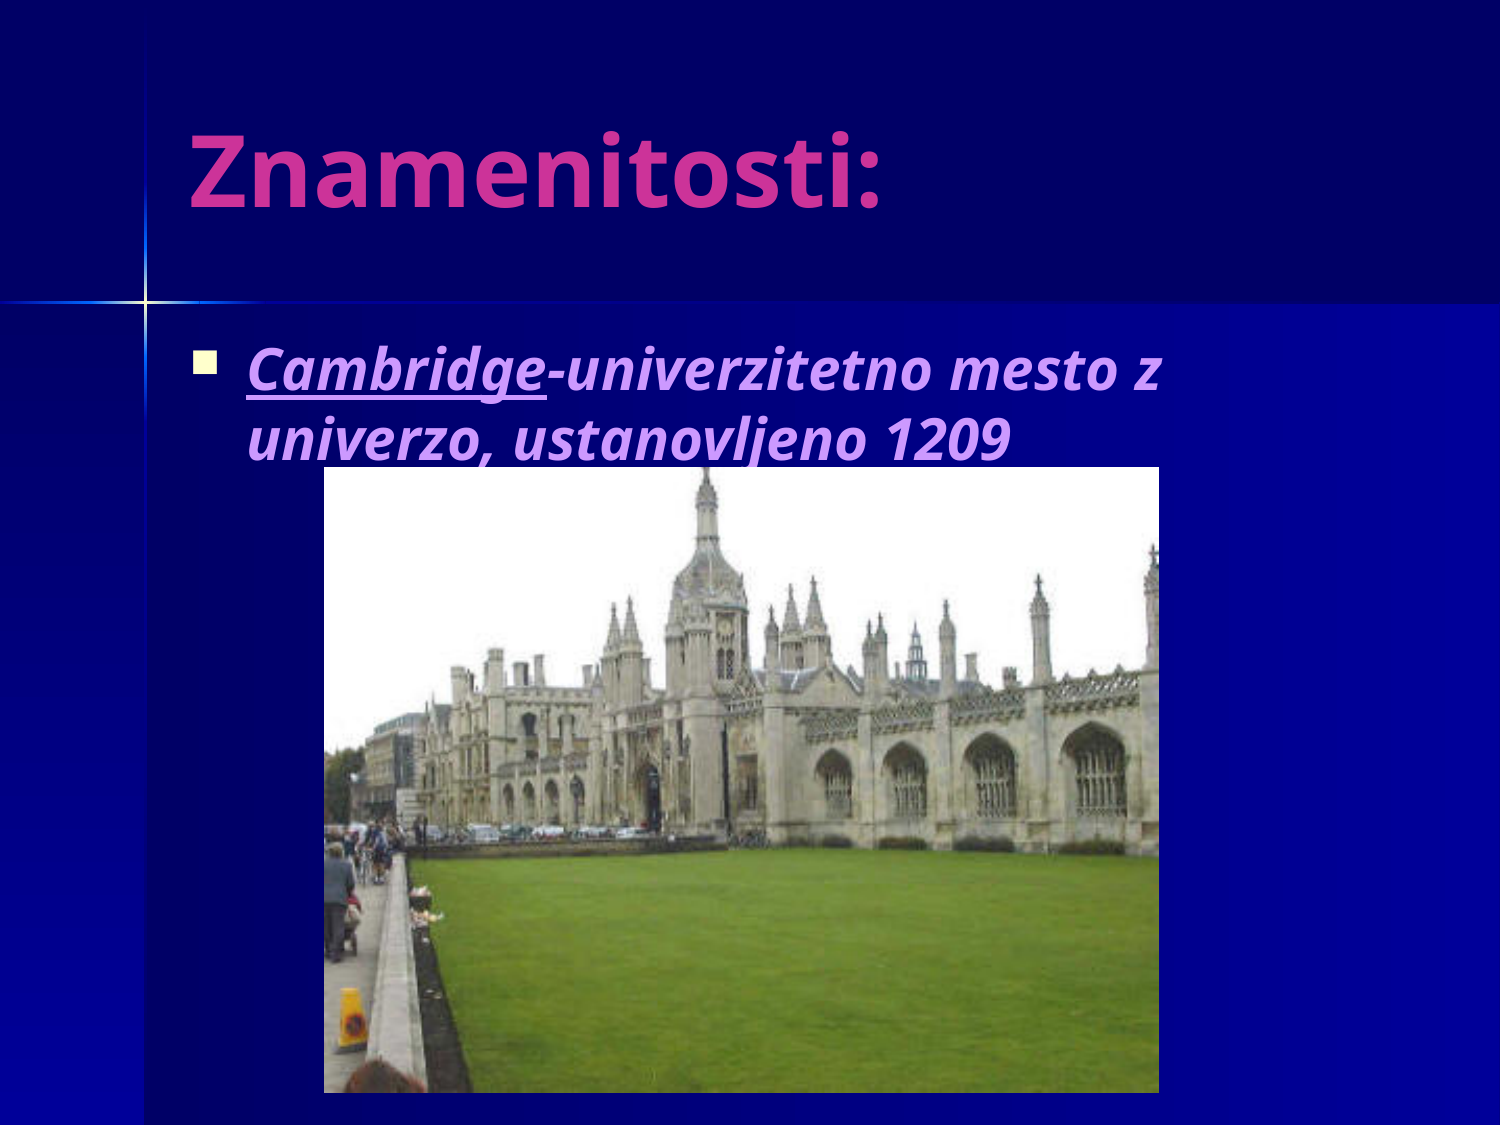

# Znamenitosti:
Cambridge-univerzitetno mesto z univerzo, ustanovljeno 1209